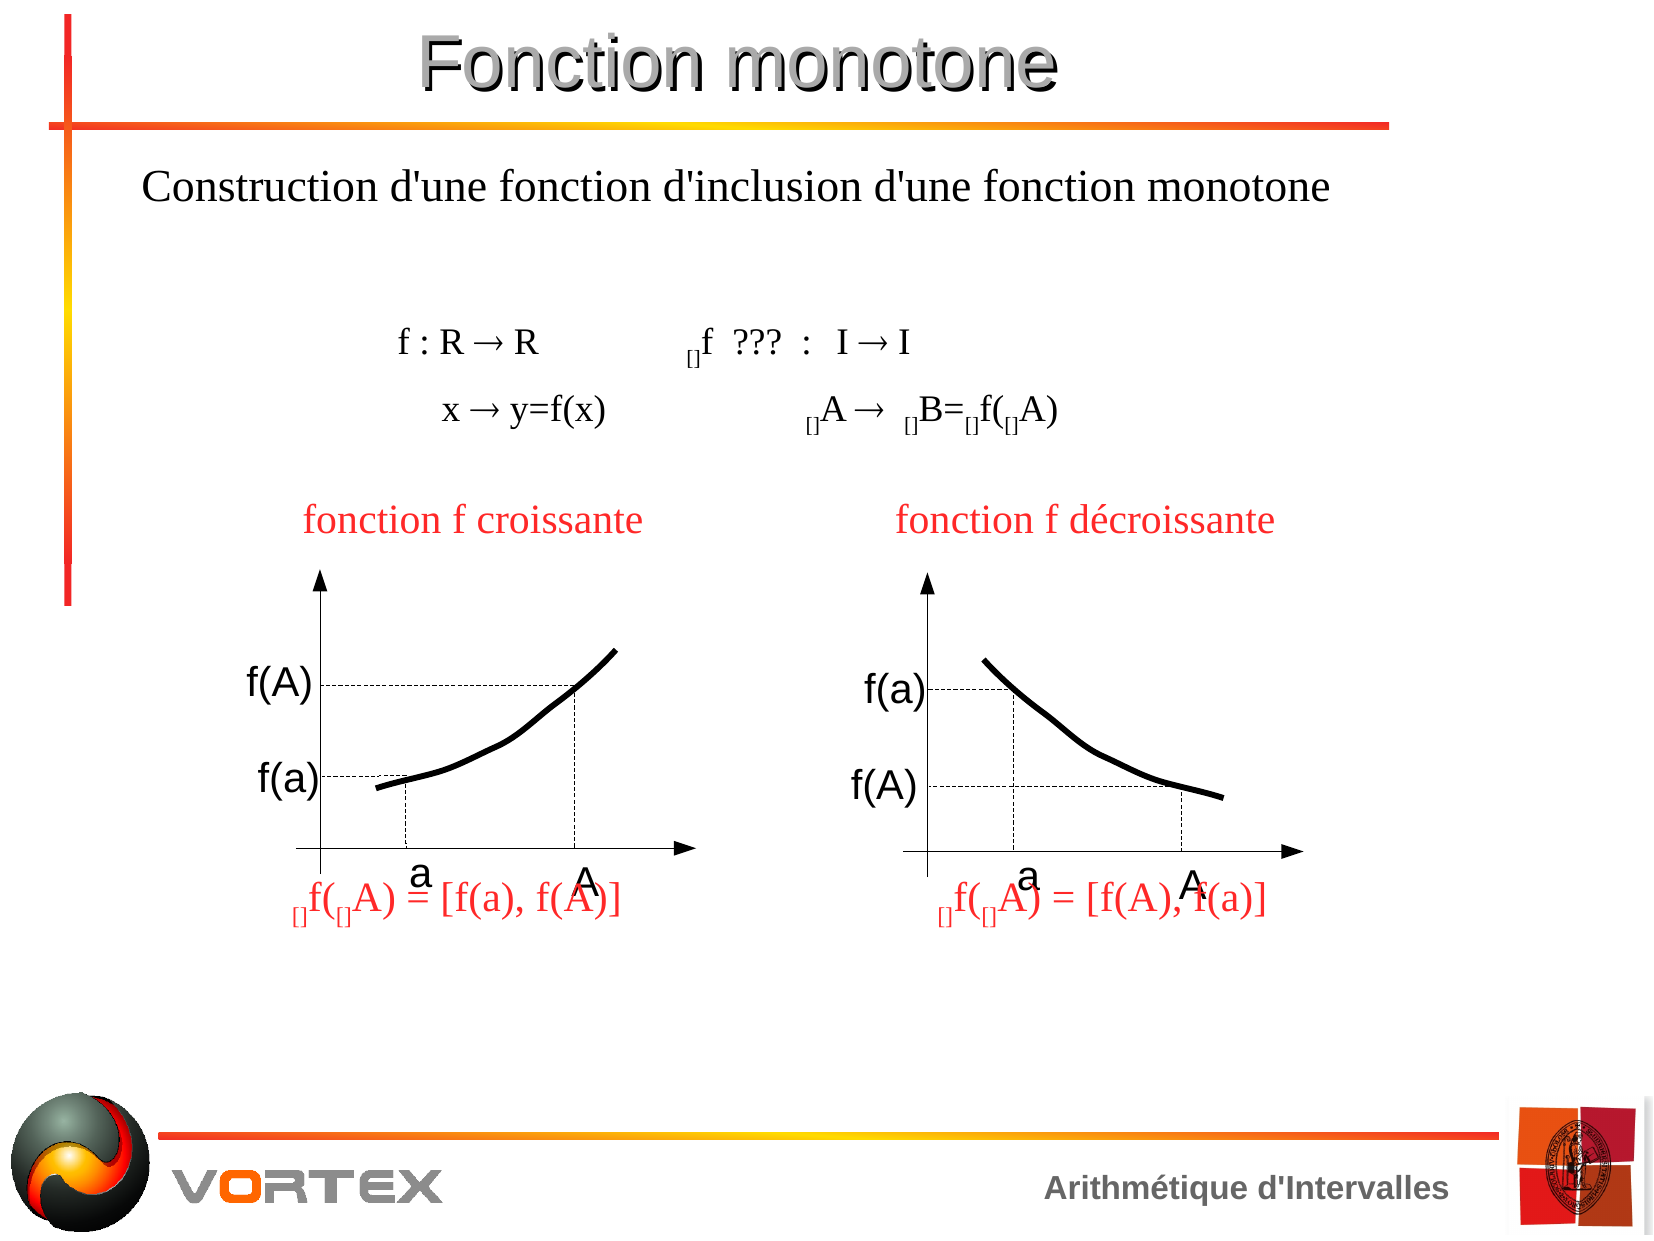

# Fonction monotone
Construction d'une fonction d'inclusion d'une fonction monotone
 f : R  R		[]f ??? : 	I  I
 x  y=f(x)	 []A  []B=[]f([]A)
 fonction f croissante fonction f décroissante
 []f([]A) = [f(a), f(A)] []f([]A) = [f(A), f(a)]
f(A)
f(a)
f(a)
f(A)
a
a
A
A